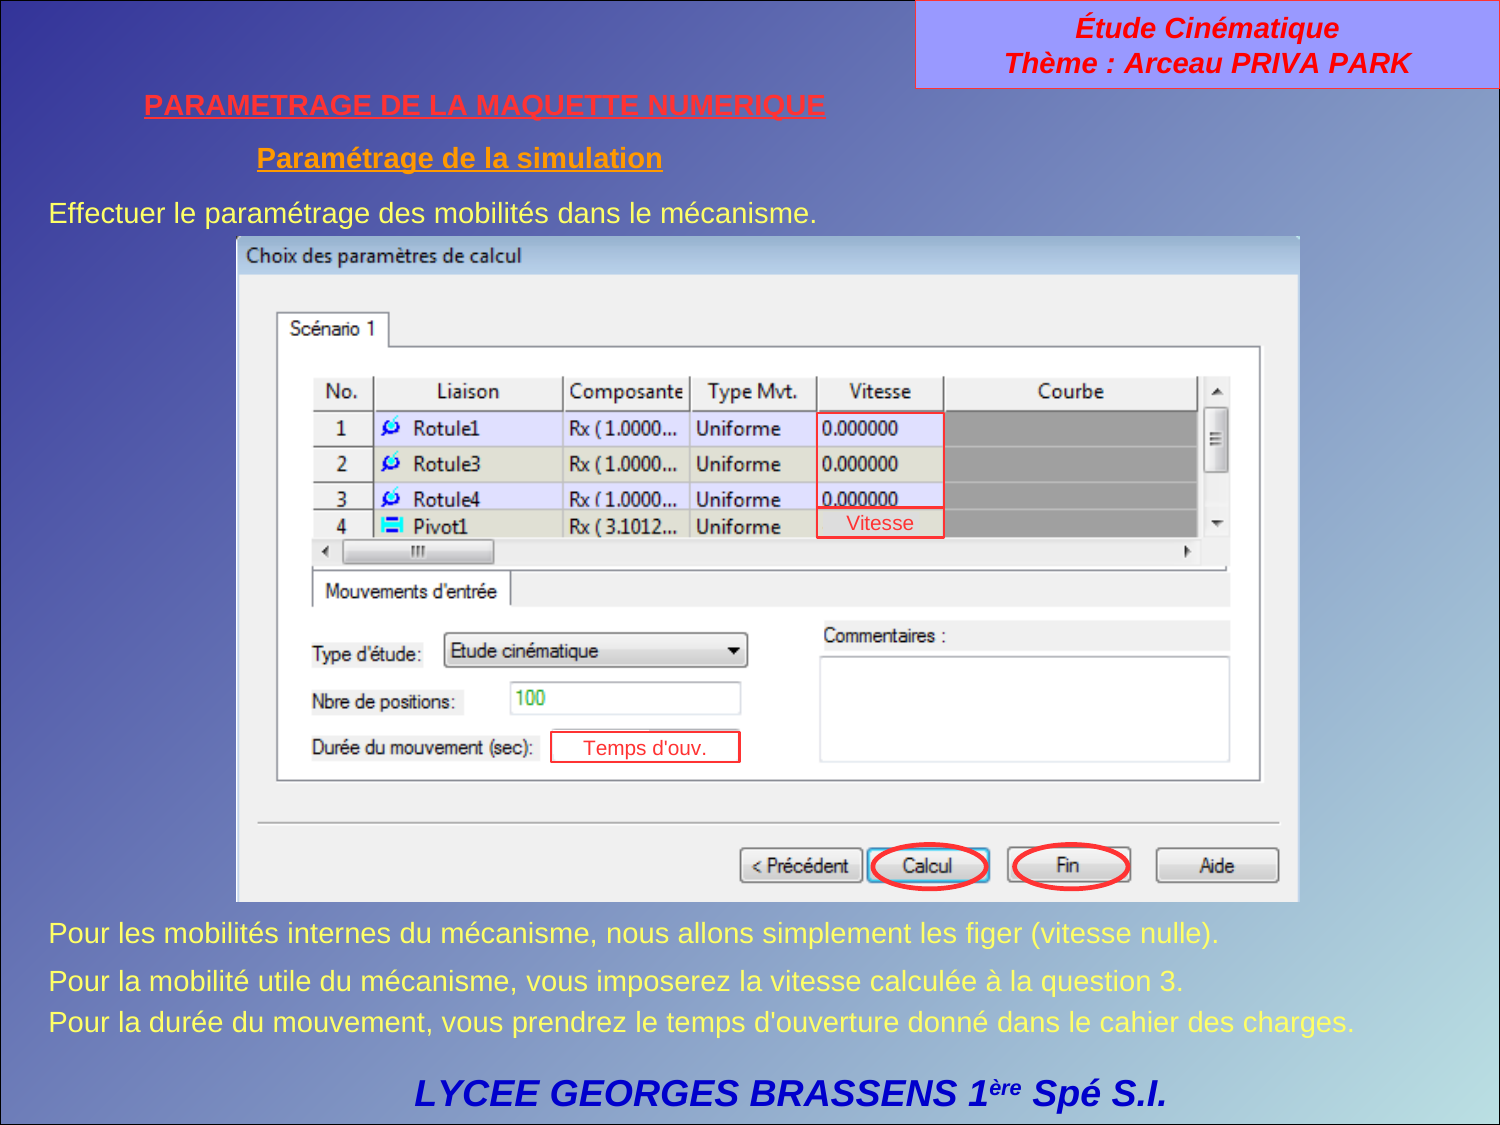

PARAMETRAGE DE LA MAQUETTE NUMERIQUE
Paramétrage de la simulation
Effectuer le paramétrage des mobilités dans le mécanisme.
Vitesse
Temps d'ouv.
Pour les mobilités internes du mécanisme, nous allons simplement les figer (vitesse nulle).
Pour la mobilité utile du mécanisme, vous imposerez la vitesse calculée à la question 3.
Pour la durée du mouvement, vous prendrez le temps d'ouverture donné dans le cahier des charges.